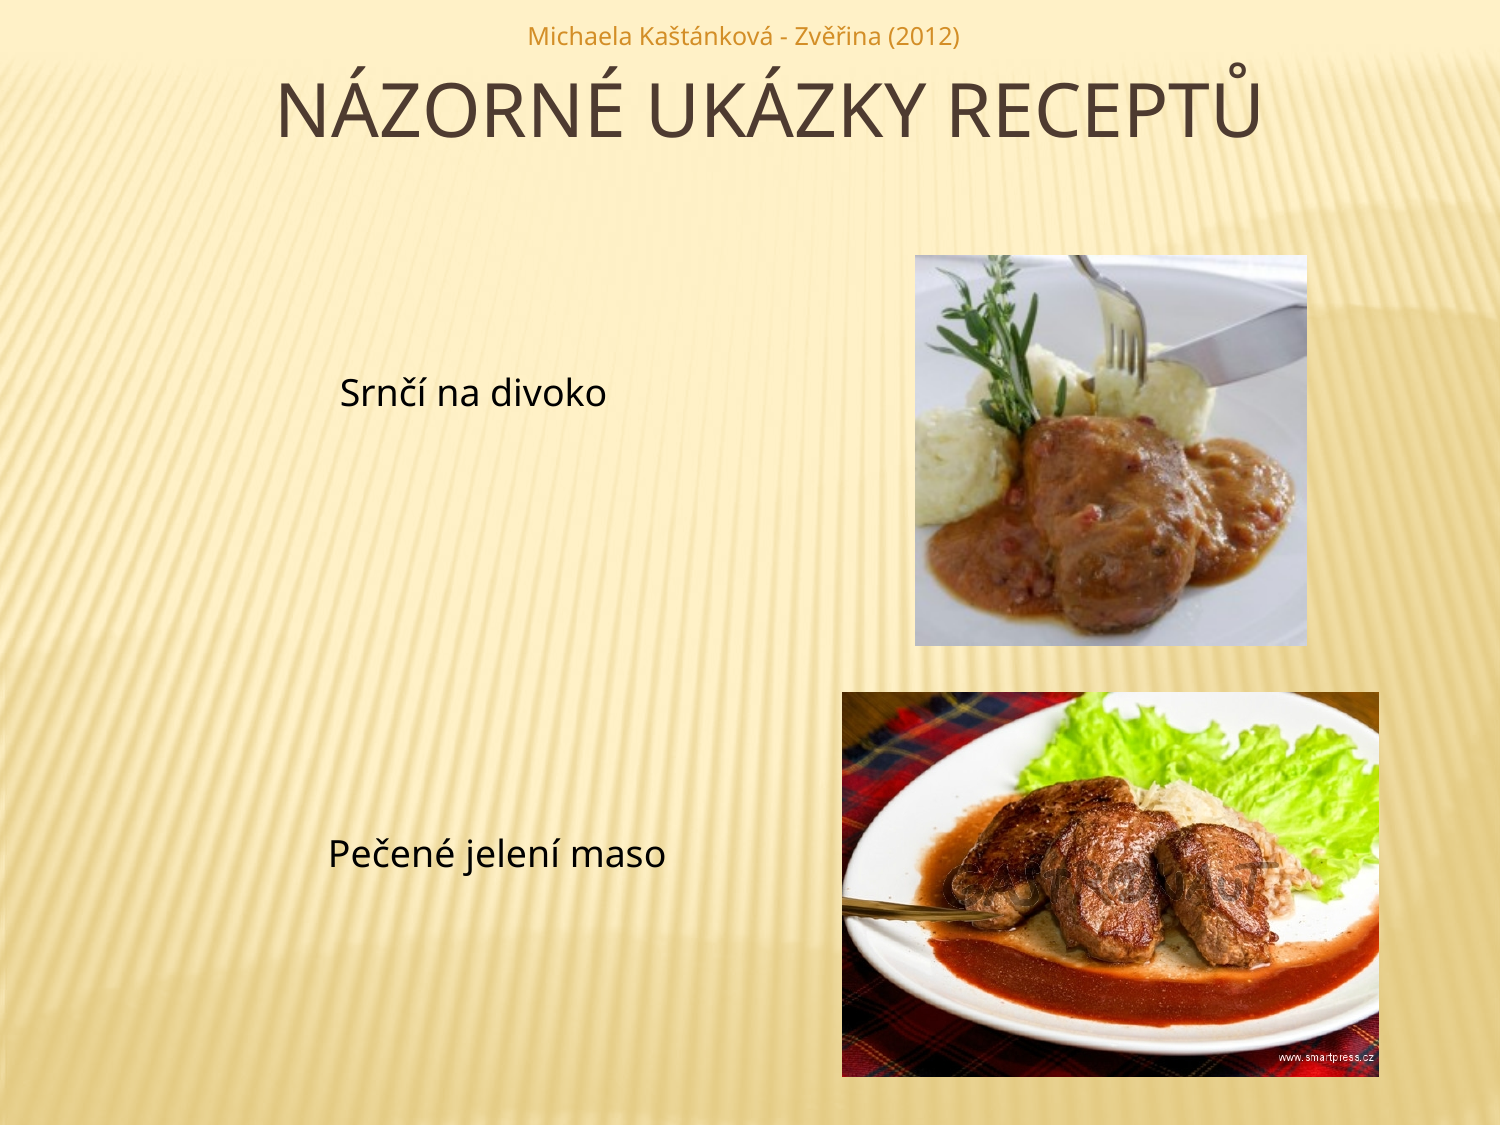

Michaela Kaštánková - Zvěřina (2012)
# Názorné ukázky receptů
Srnčí na divoko
Pečené jelení maso